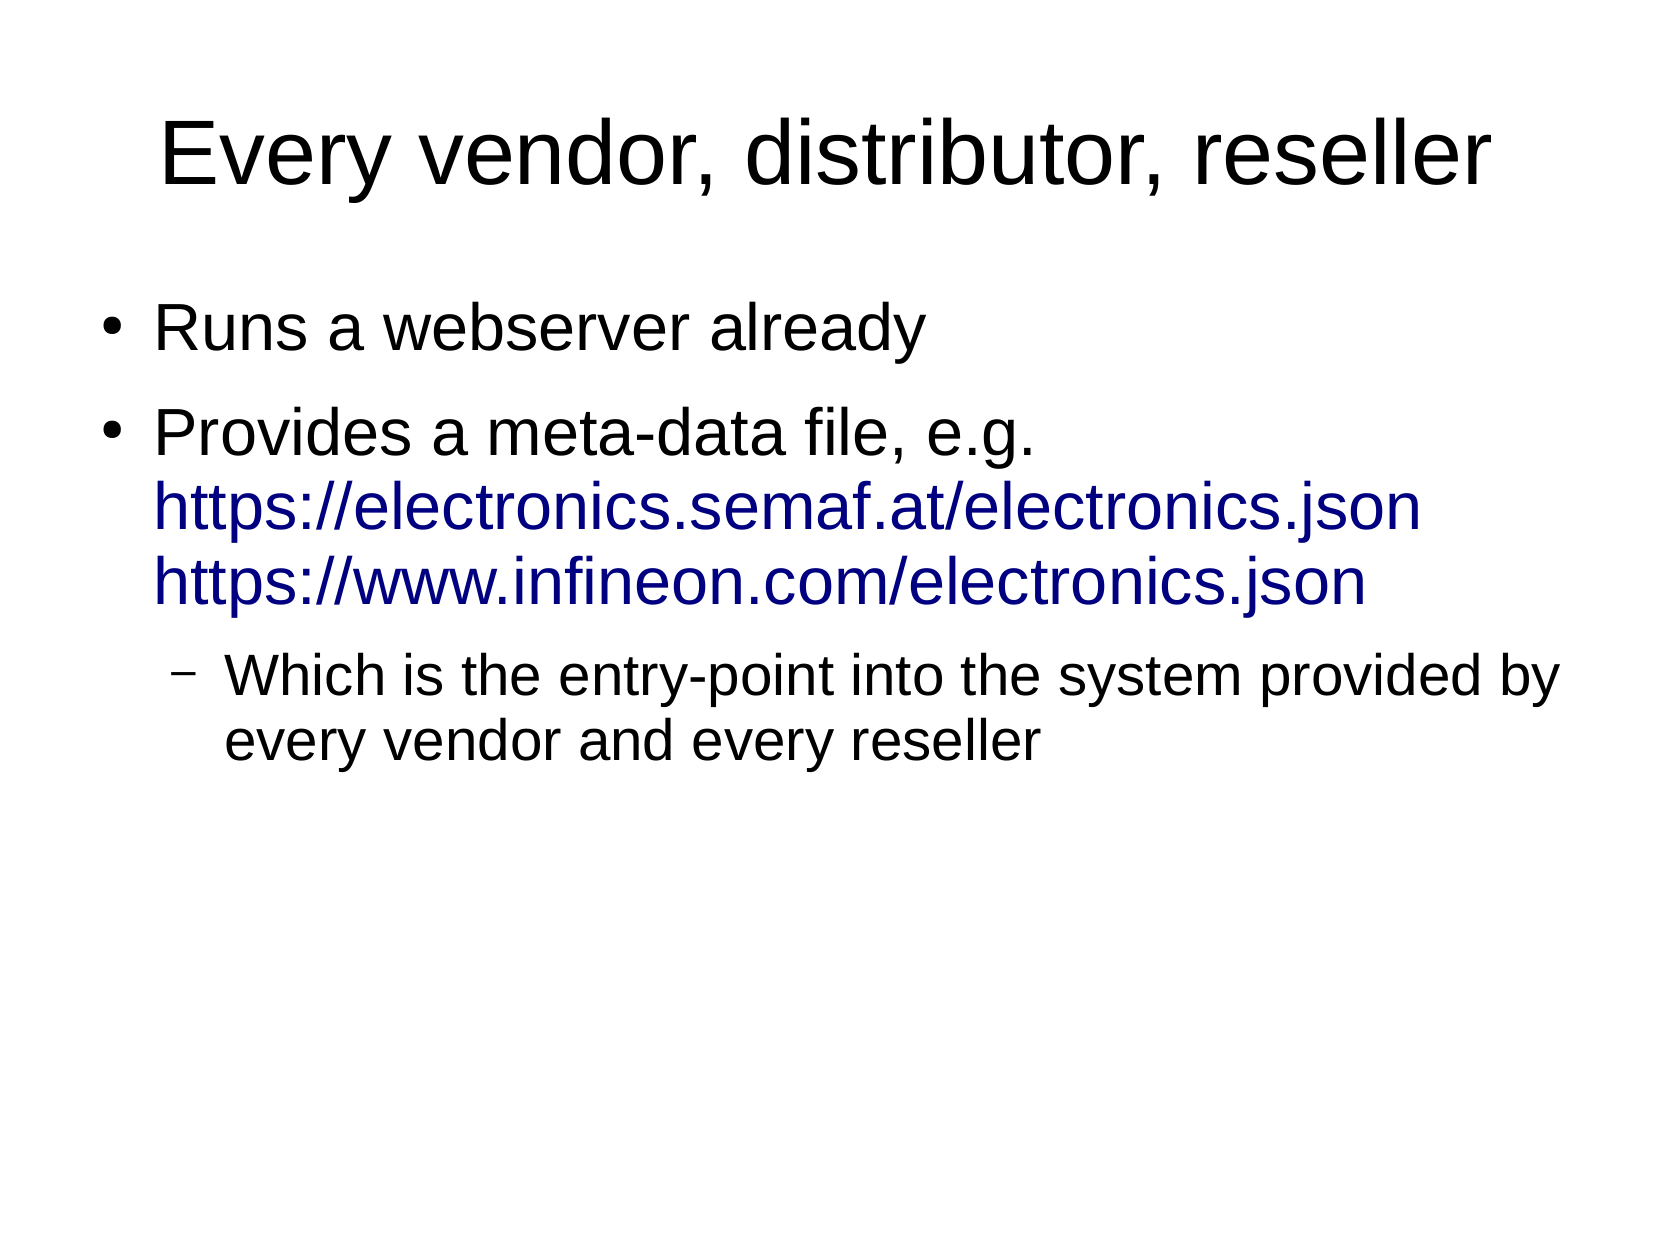

# Every vendor, distributor, reseller
Runs a webserver already
Provides a meta-data file, e.g. https://electronics.semaf.at/electronics.jsonhttps://www.infineon.com/electronics.json
Which is the entry-point into the system provided by every vendor and every reseller